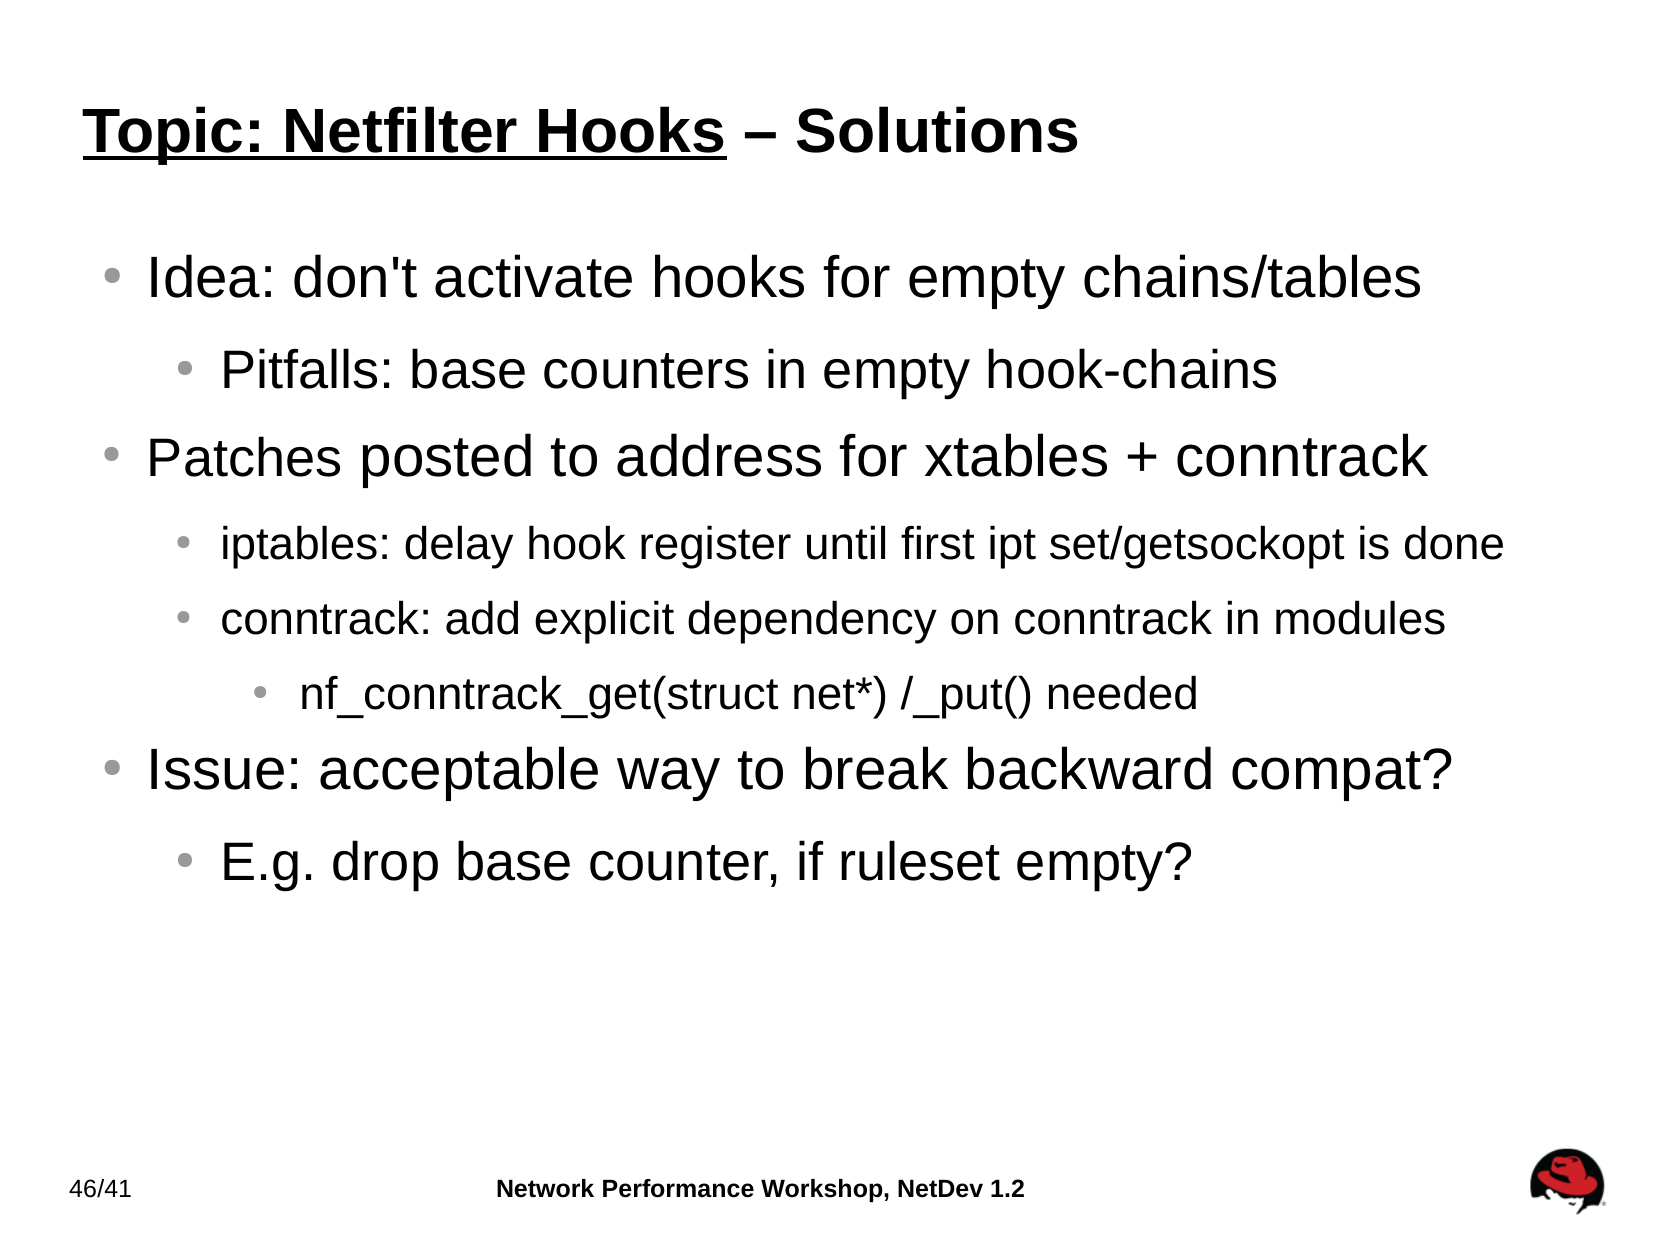

# Topic: Netfilter Hooks – Solutions
Idea: don't activate hooks for empty chains/tables
Pitfalls: base counters in empty hook-chains
Patches posted to address for xtables + conntrack
iptables: delay hook register until first ipt set/getsockopt is done
conntrack: add explicit dependency on conntrack in modules
nf_conntrack_get(struct net*) /_put() needed
Issue: acceptable way to break backward compat?
E.g. drop base counter, if ruleset empty?